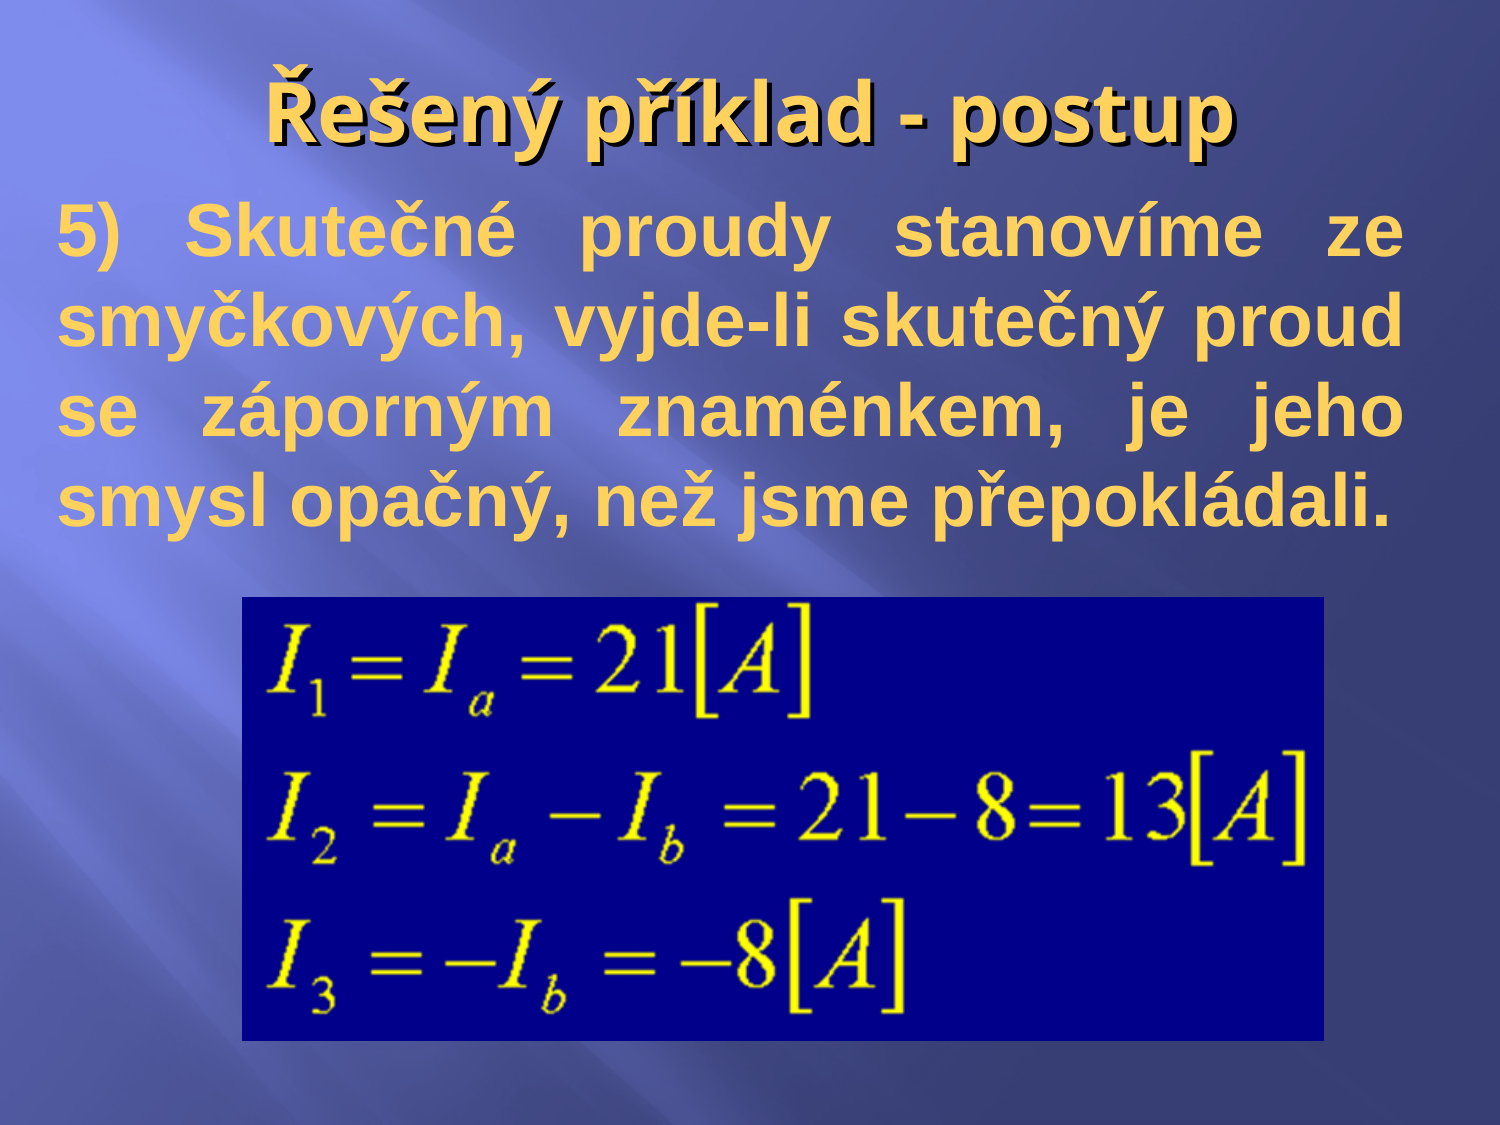

# Řešený příklad - postup
5) Skutečné proudy stanovíme ze smyčkových, vyjde-li skutečný proud se záporným znaménkem, je jeho smysl opačný, než jsme přepokládali.